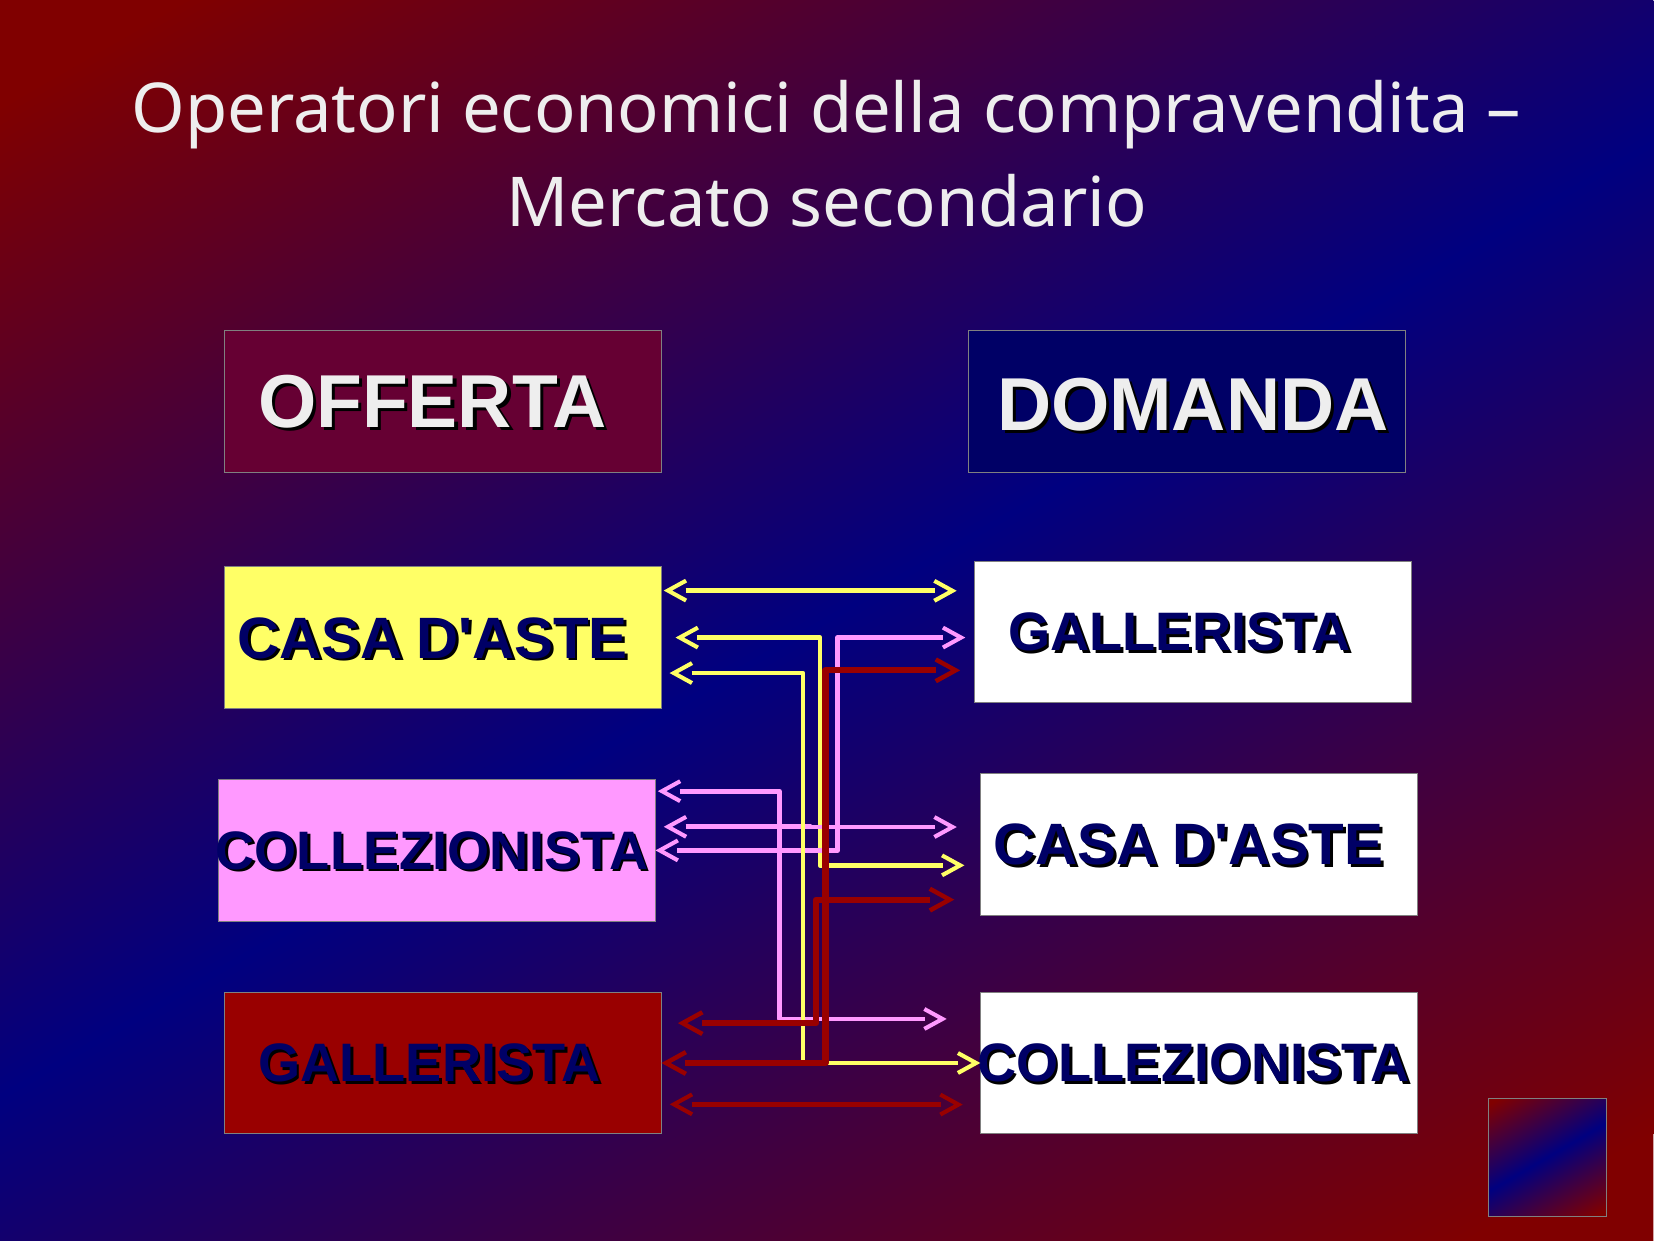

# Operatori economici della compravendita – Mercato secondario
OFFERTA
DOMANDA
GALLERISTA
 CASA D'ASTE
 CASA D'ASTE
COLLEZIONISTA
GALLERISTA
COLLEZIONISTA